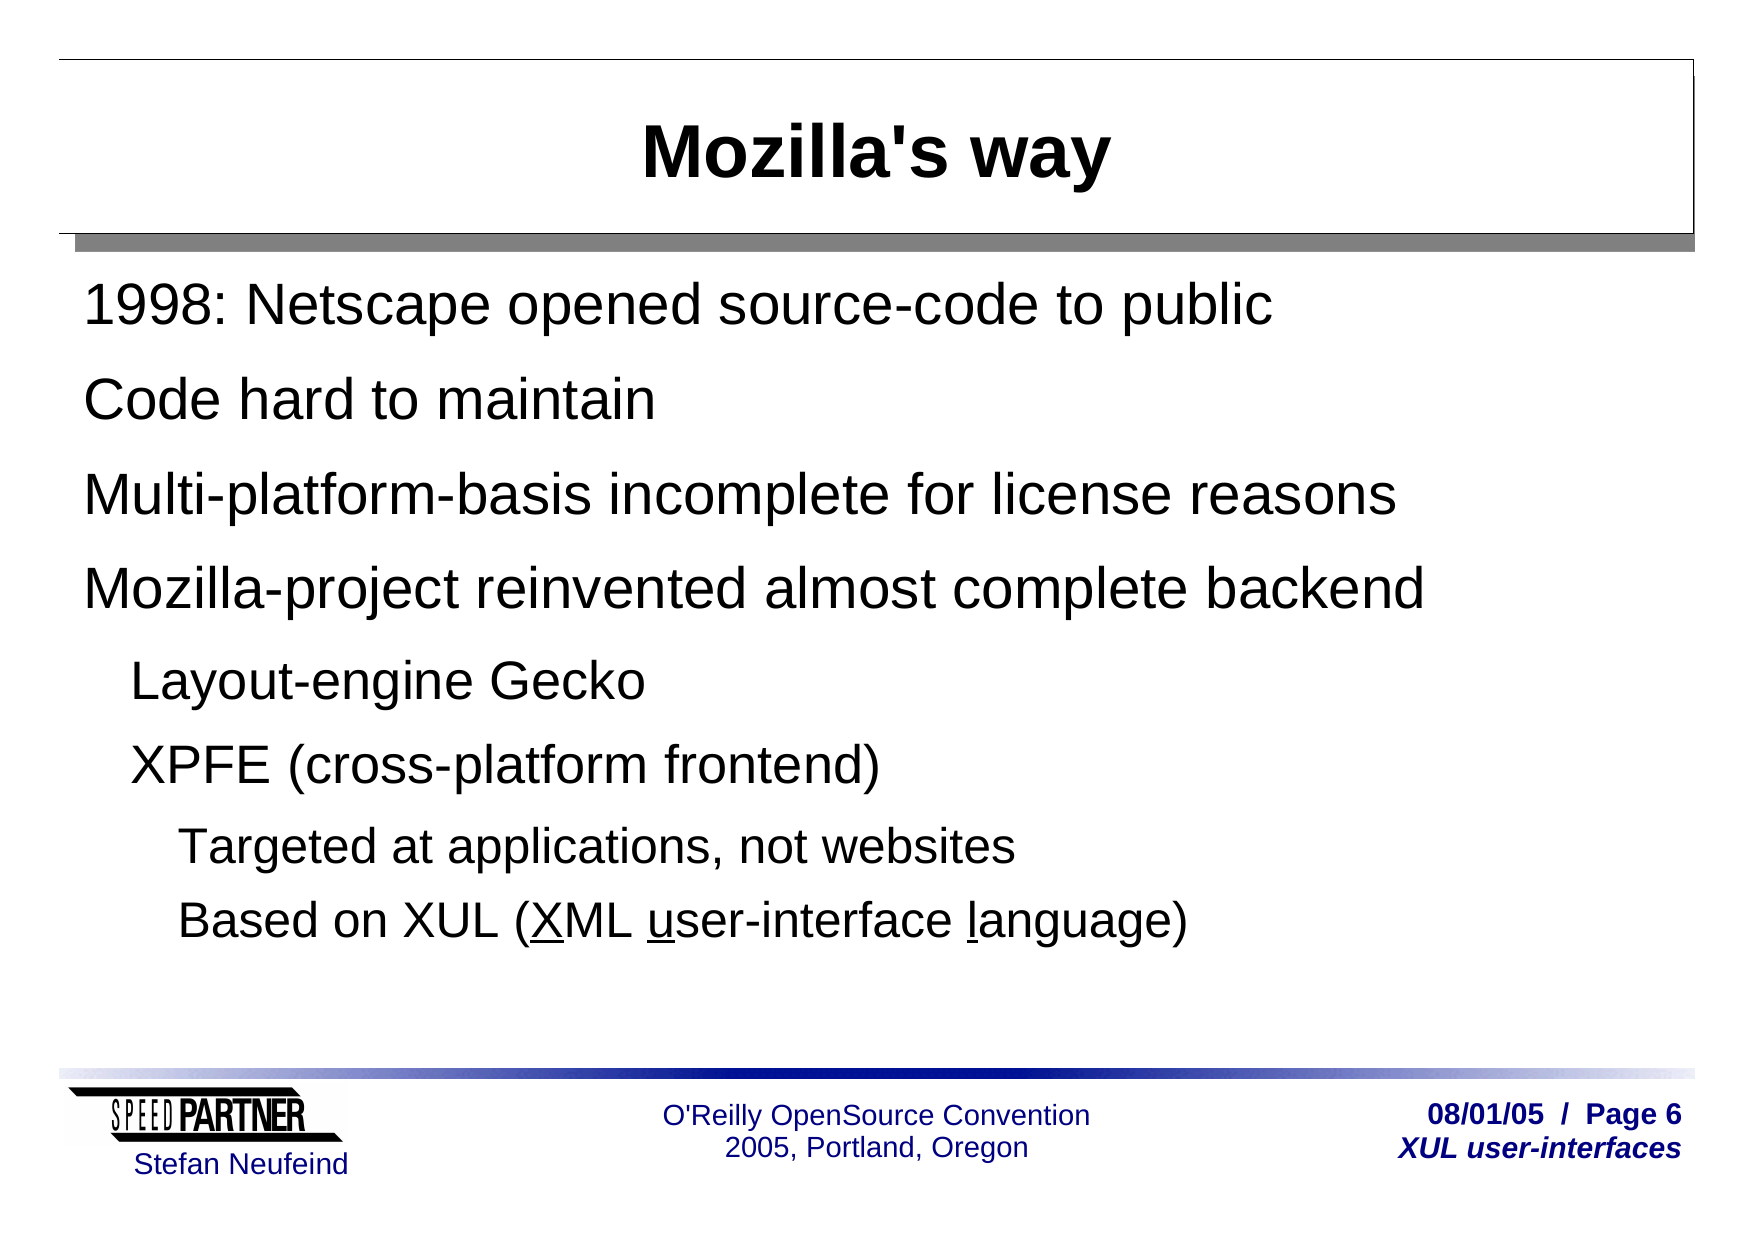

# Mozilla's way
1998: Netscape opened source-code to public
Code hard to maintain
Multi-platform-basis incomplete for license reasons
Mozilla-project reinvented almost complete backend
Layout-engine Gecko
XPFE (cross-platform frontend)
Targeted at applications, not websites
Based on XUL (XML user-interface language)